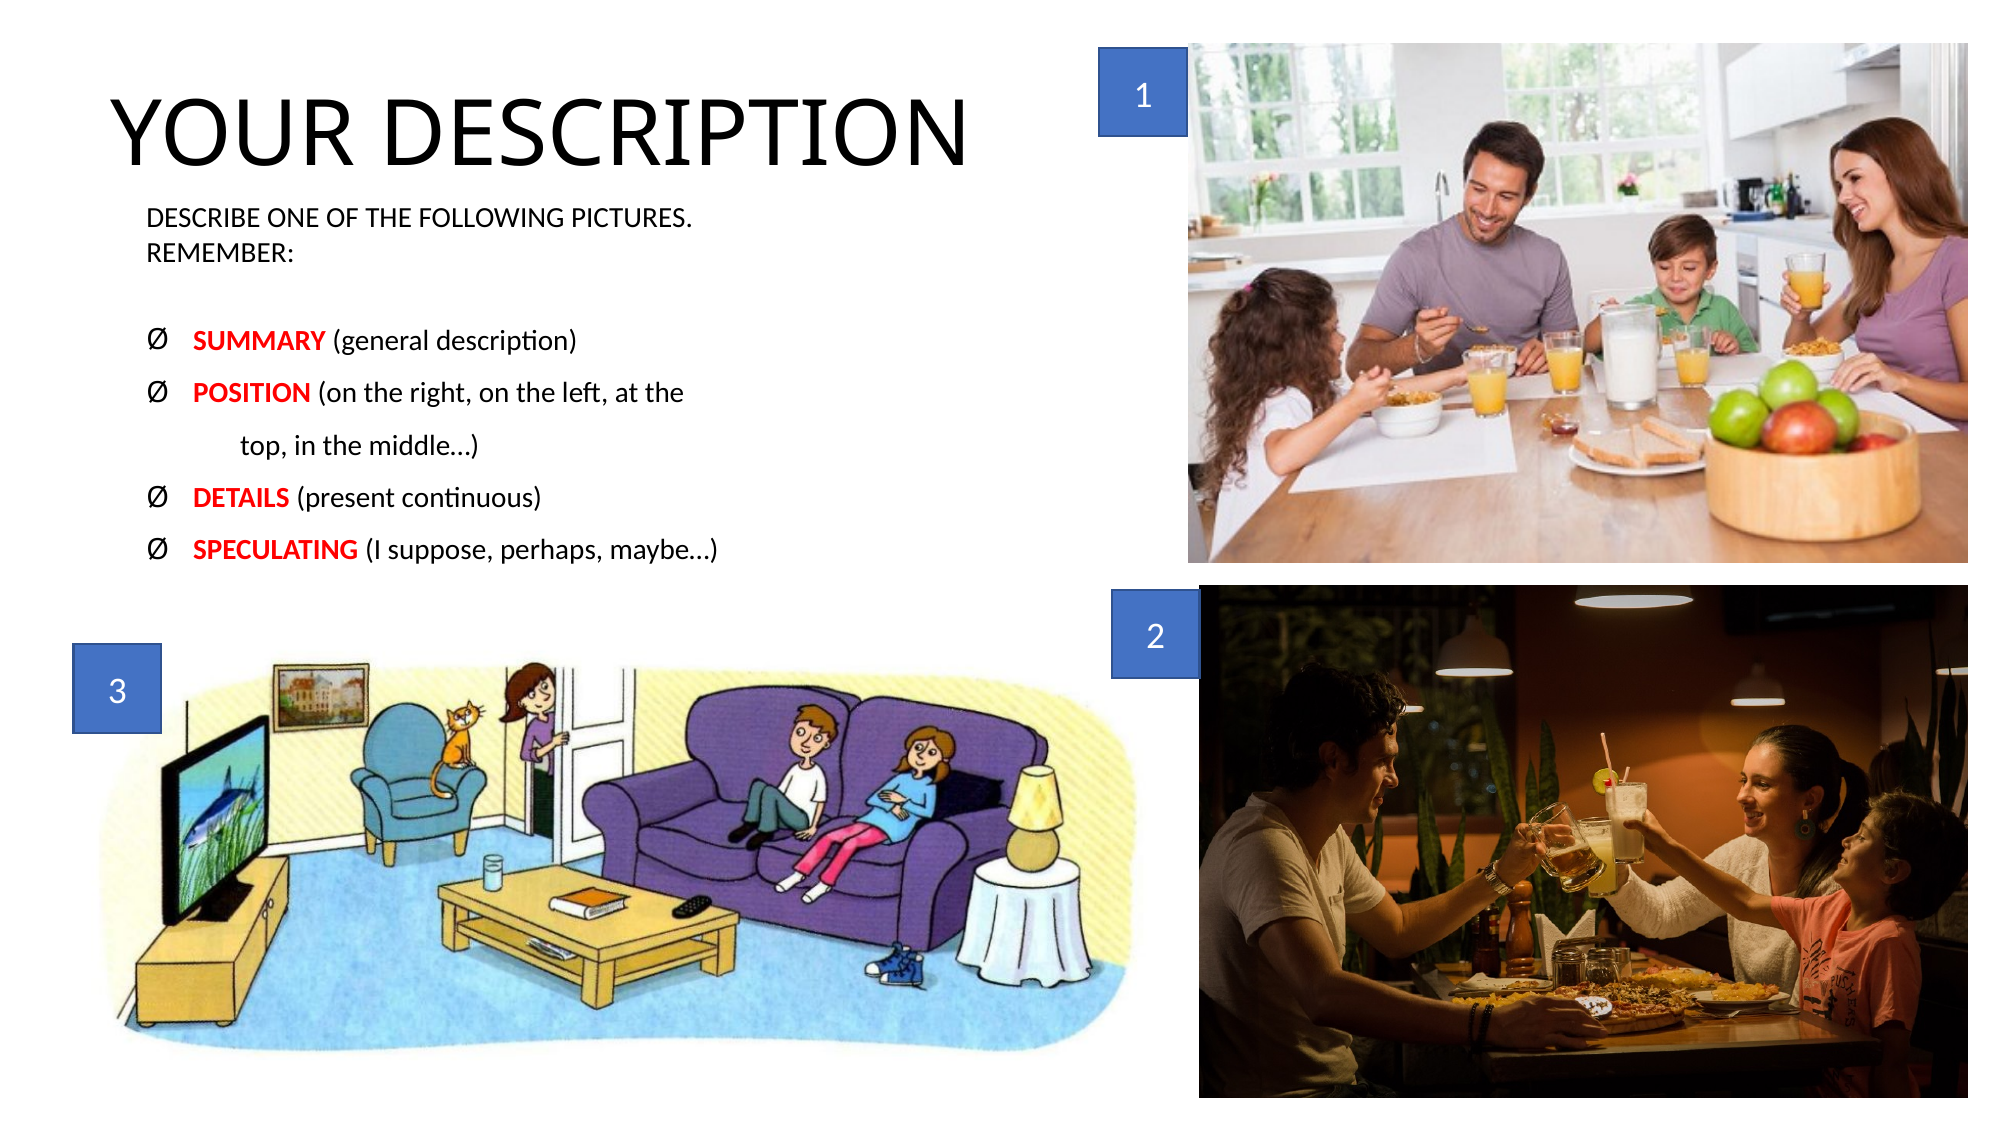

# YOUR DESCRIPTION
1
DESCRIBE ONE OF THE FOLLOWING PICTURES. REMEMBER:
SUMMARY (general description)
POSITION (on the right, on the left, at the top, in the middle…)
DETAILS (present continuous)
SPECULATING (I suppose, perhaps, maybe…)
2
3